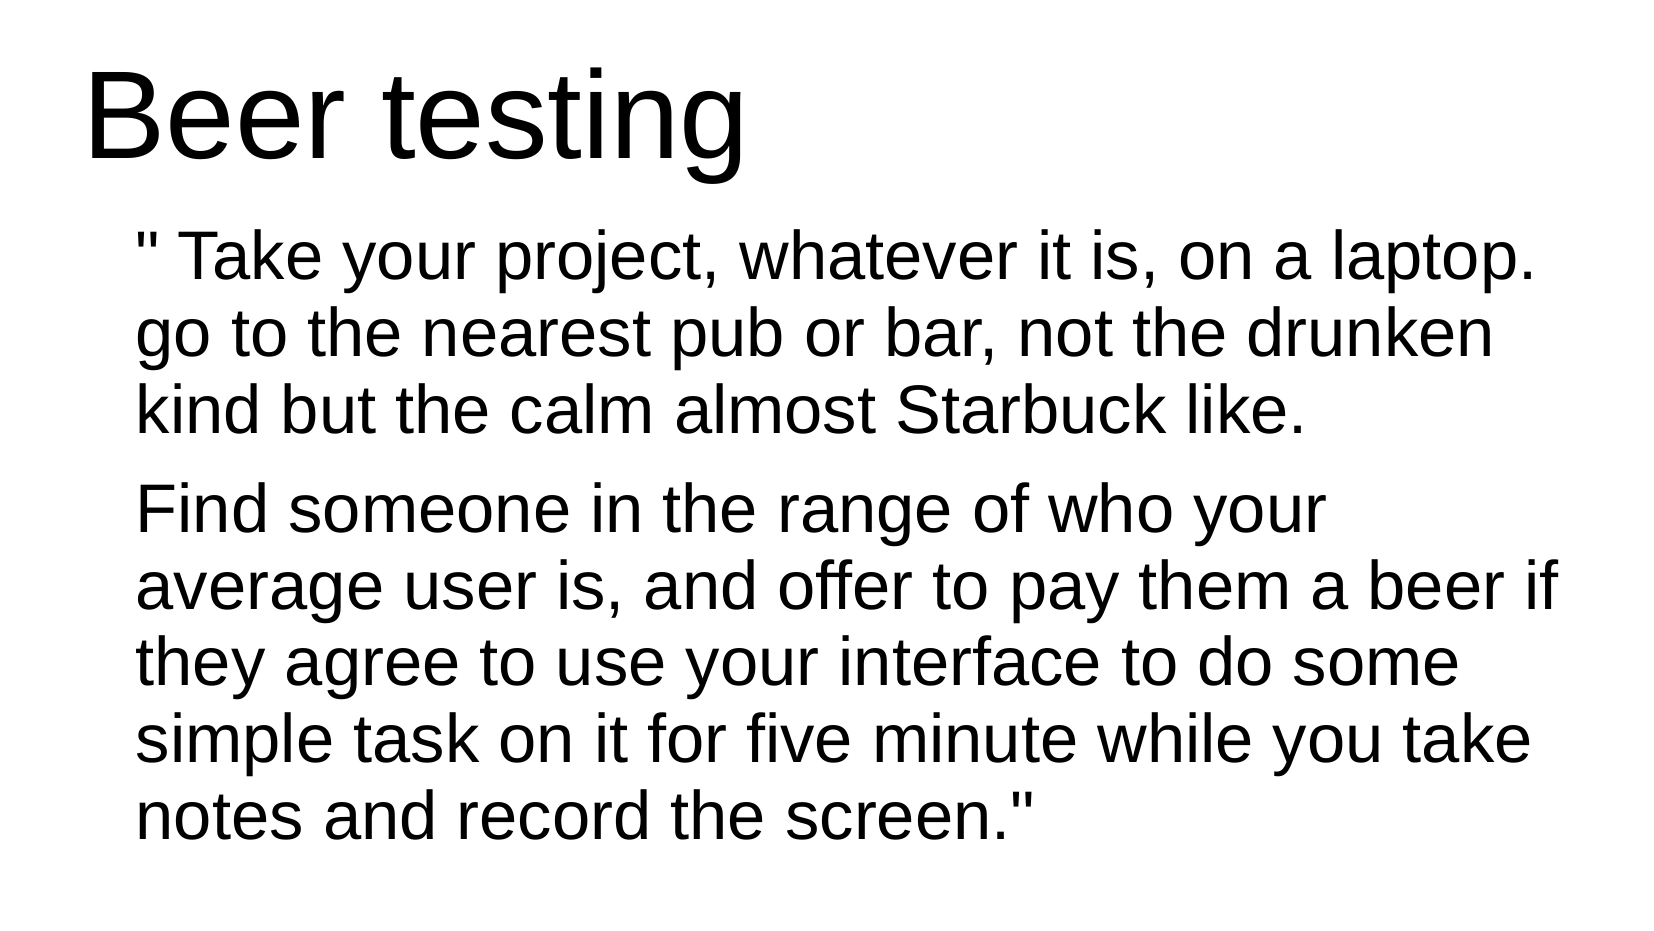

# Beer testing
" Take your project, whatever it is, on a laptop. go to the nearest pub or bar, not the drunken kind but the calm almost Starbuck like.
Find someone in the range of who your average user is, and offer to pay them a beer if they agree to use your interface to do some simple task on it for five minute while you take notes and record the screen."